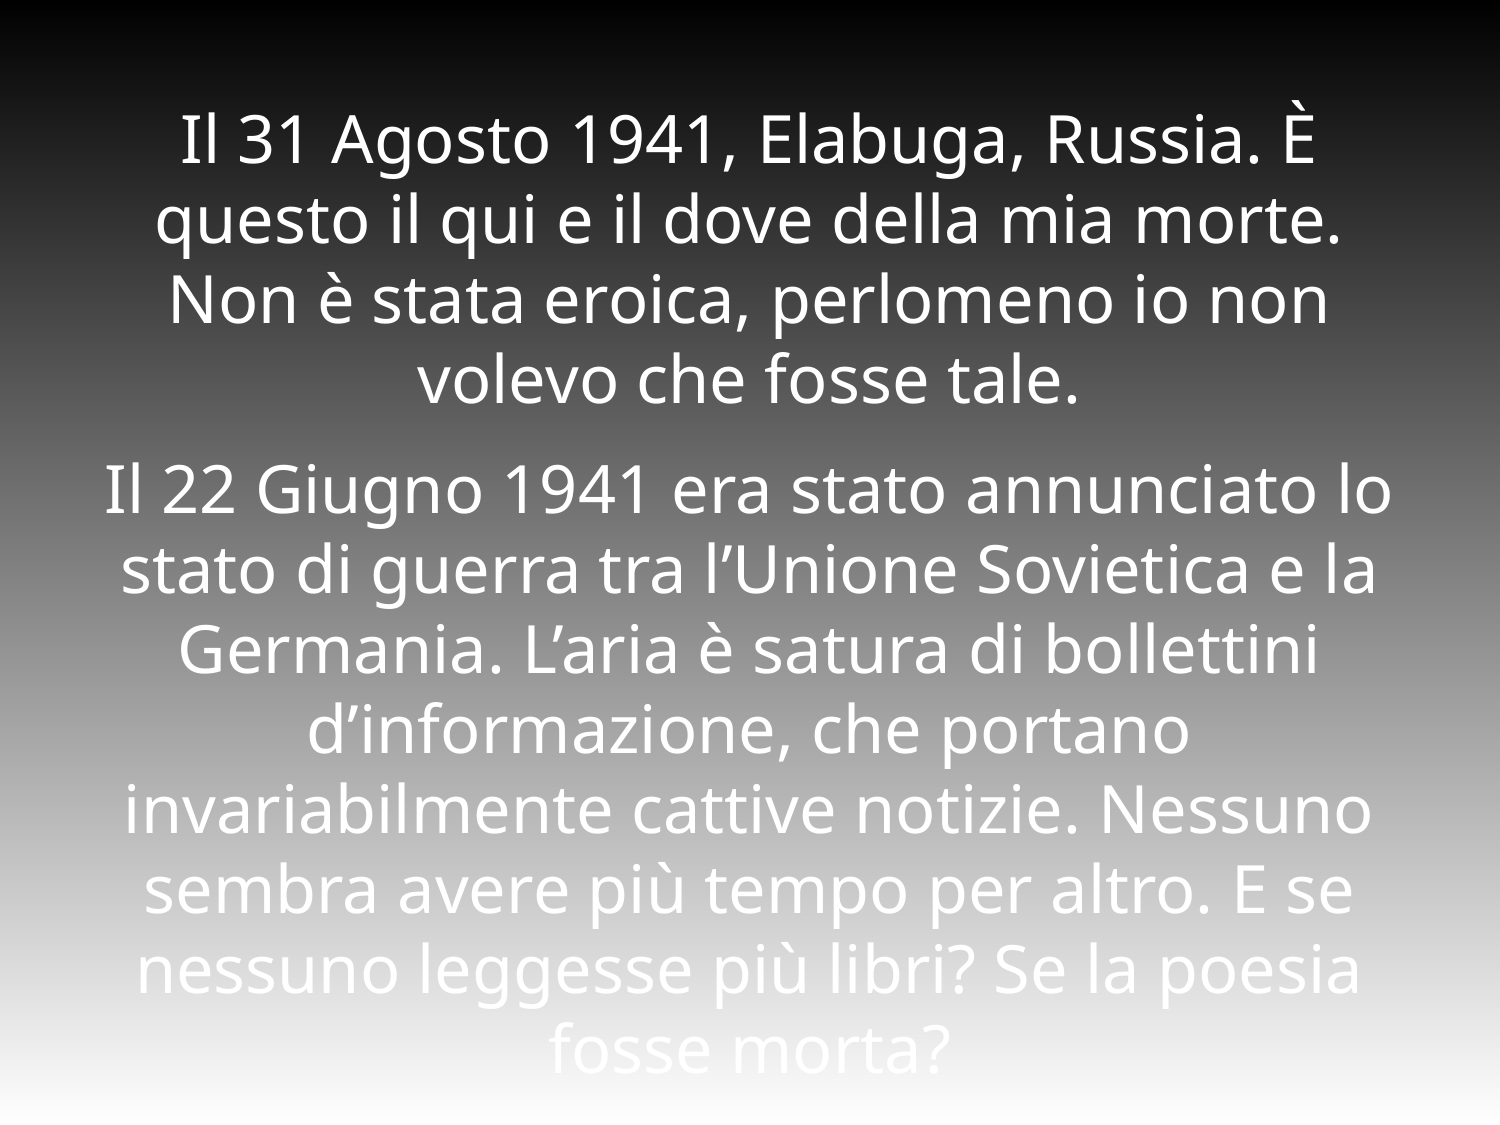

# Il 31 Agosto 1941, Elabuga, Russia. È questo il qui e il dove della mia morte. Non è stata eroica, perlomeno io non volevo che fosse tale.
Il 22 Giugno 1941 era stato annunciato lo stato di guerra tra l’Unione Sovietica e la Germania. L’aria è satura di bollettini d’informazione, che portano invariabilmente cattive notizie. Nessuno sembra avere più tempo per altro. E se nessuno leggesse più libri? Se la poesia fosse morta?